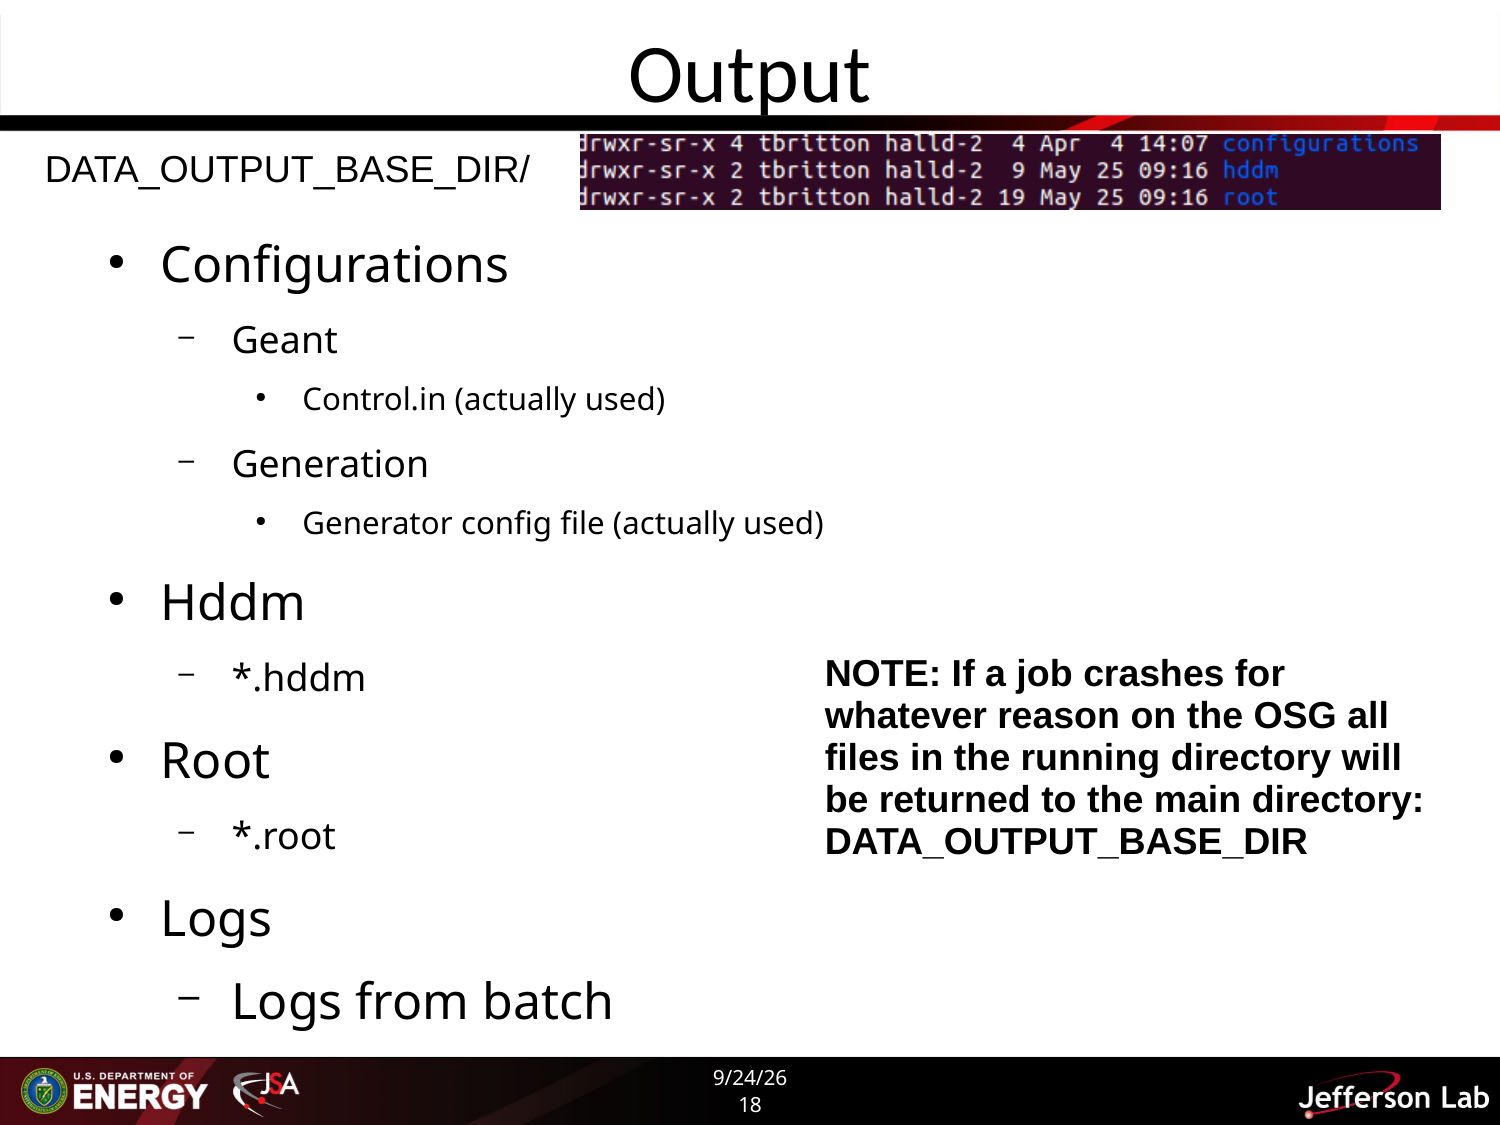

# Output
DATA_OUTPUT_BASE_DIR/
Configurations
Geant
Control.in (actually used)
Generation
Generator config file (actually used)
Hddm
*.hddm
Root
*.root
Logs
Logs from batch
NOTE: If a job crashes for whatever reason on the OSG all files in the running directory will be returned to the main directory: DATA_OUTPUT_BASE_DIR